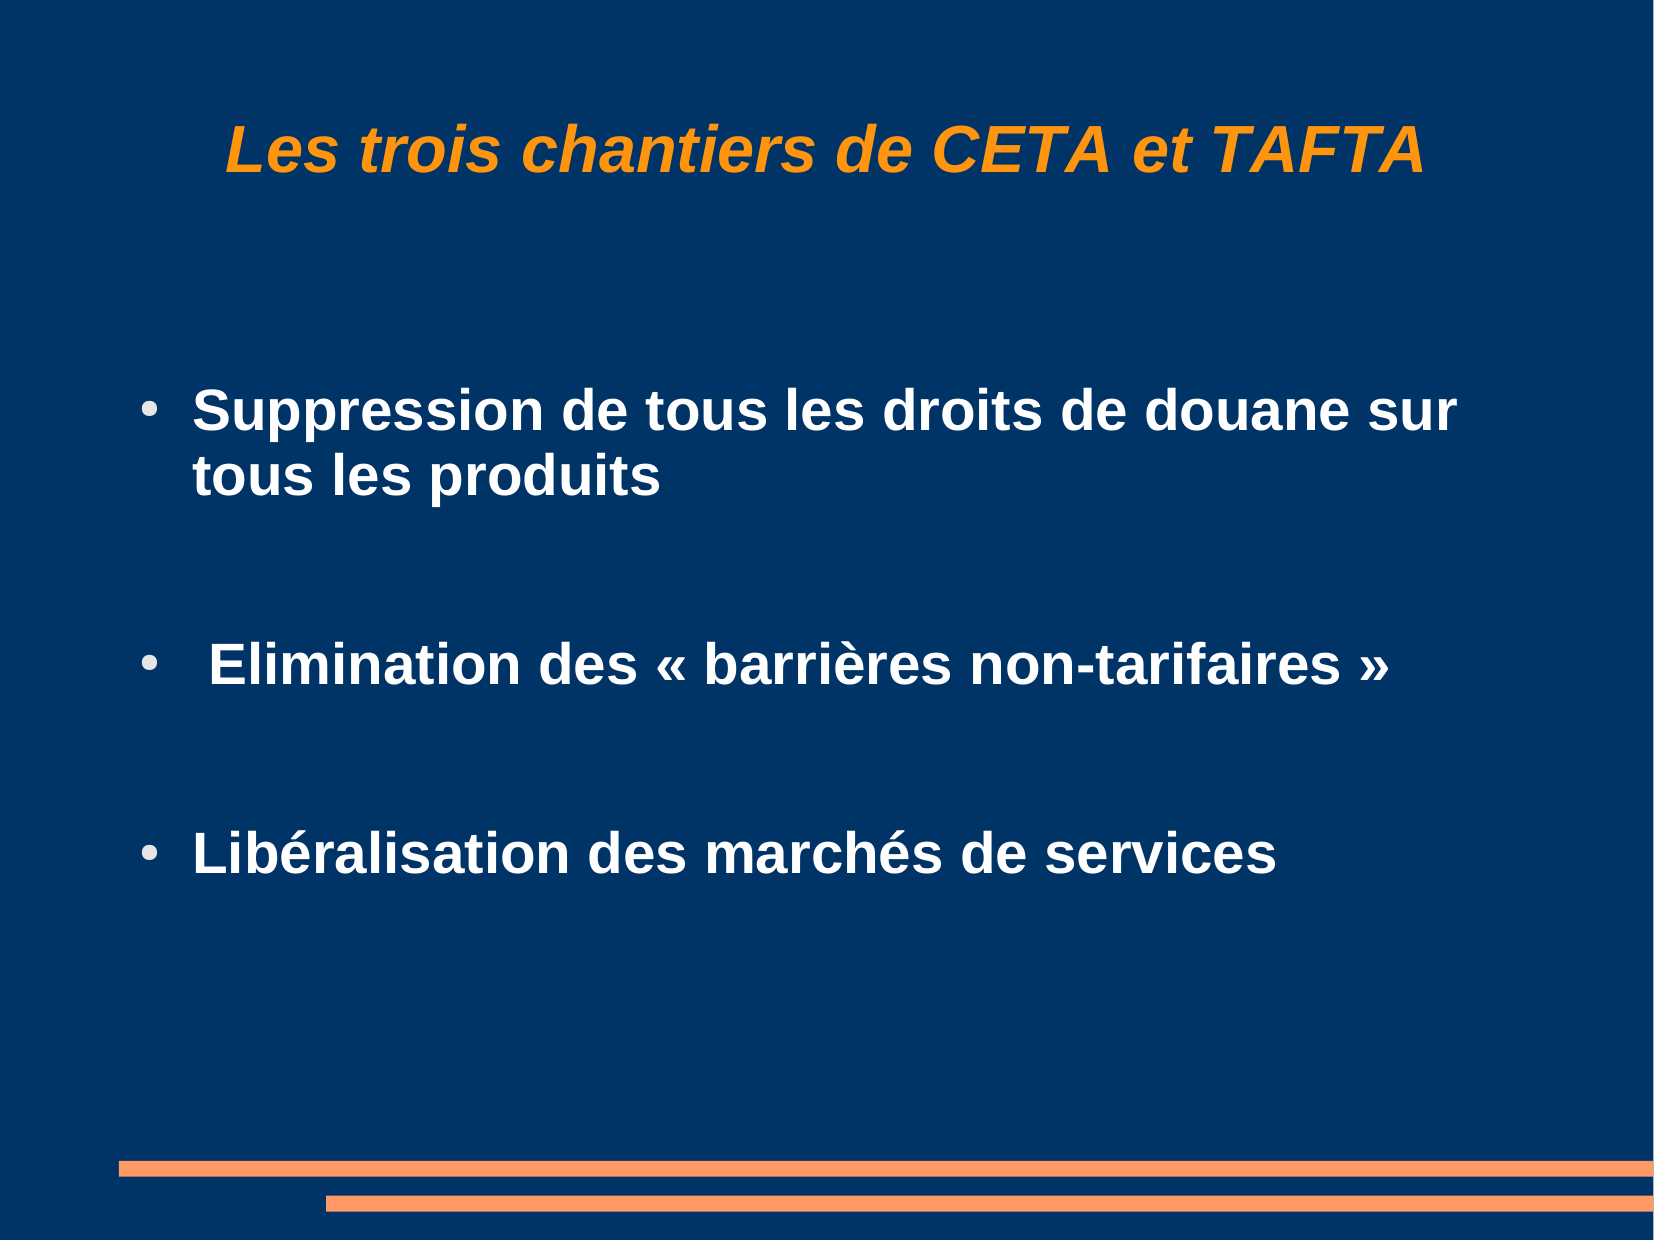

# Les trois chantiers de CETA et TAFTA
Suppression de tous les droits de douane sur tous les produits
 Elimination des « barrières non-tarifaires »
Libéralisation des marchés de services